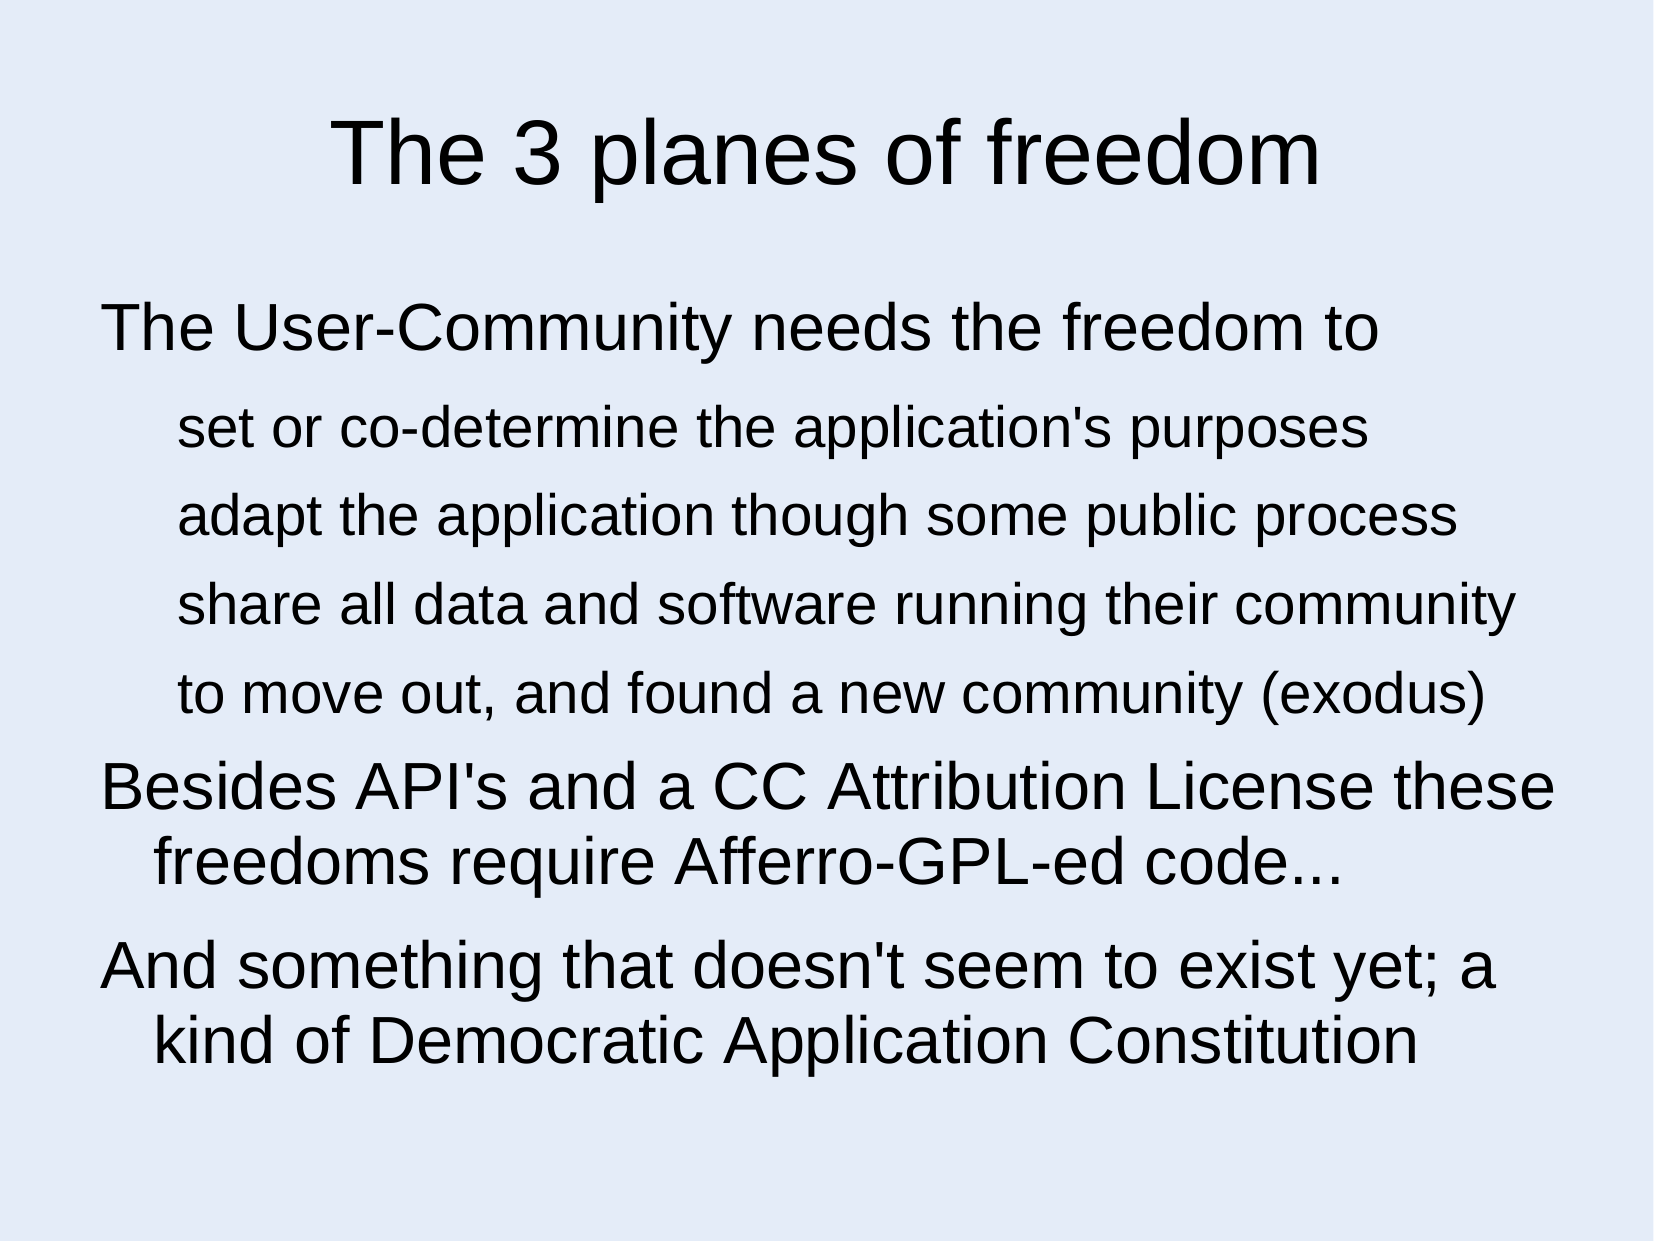

# The 3 planes of freedom
The User-Community needs the freedom to
set or co-determine the application's purposes
adapt the application though some public process
share all data and software running their community
to move out, and found a new community (exodus)
Besides API's and a CC Attribution License these freedoms require Afferro-GPL-ed code...
And something that doesn't seem to exist yet; a kind of Democratic Application Constitution